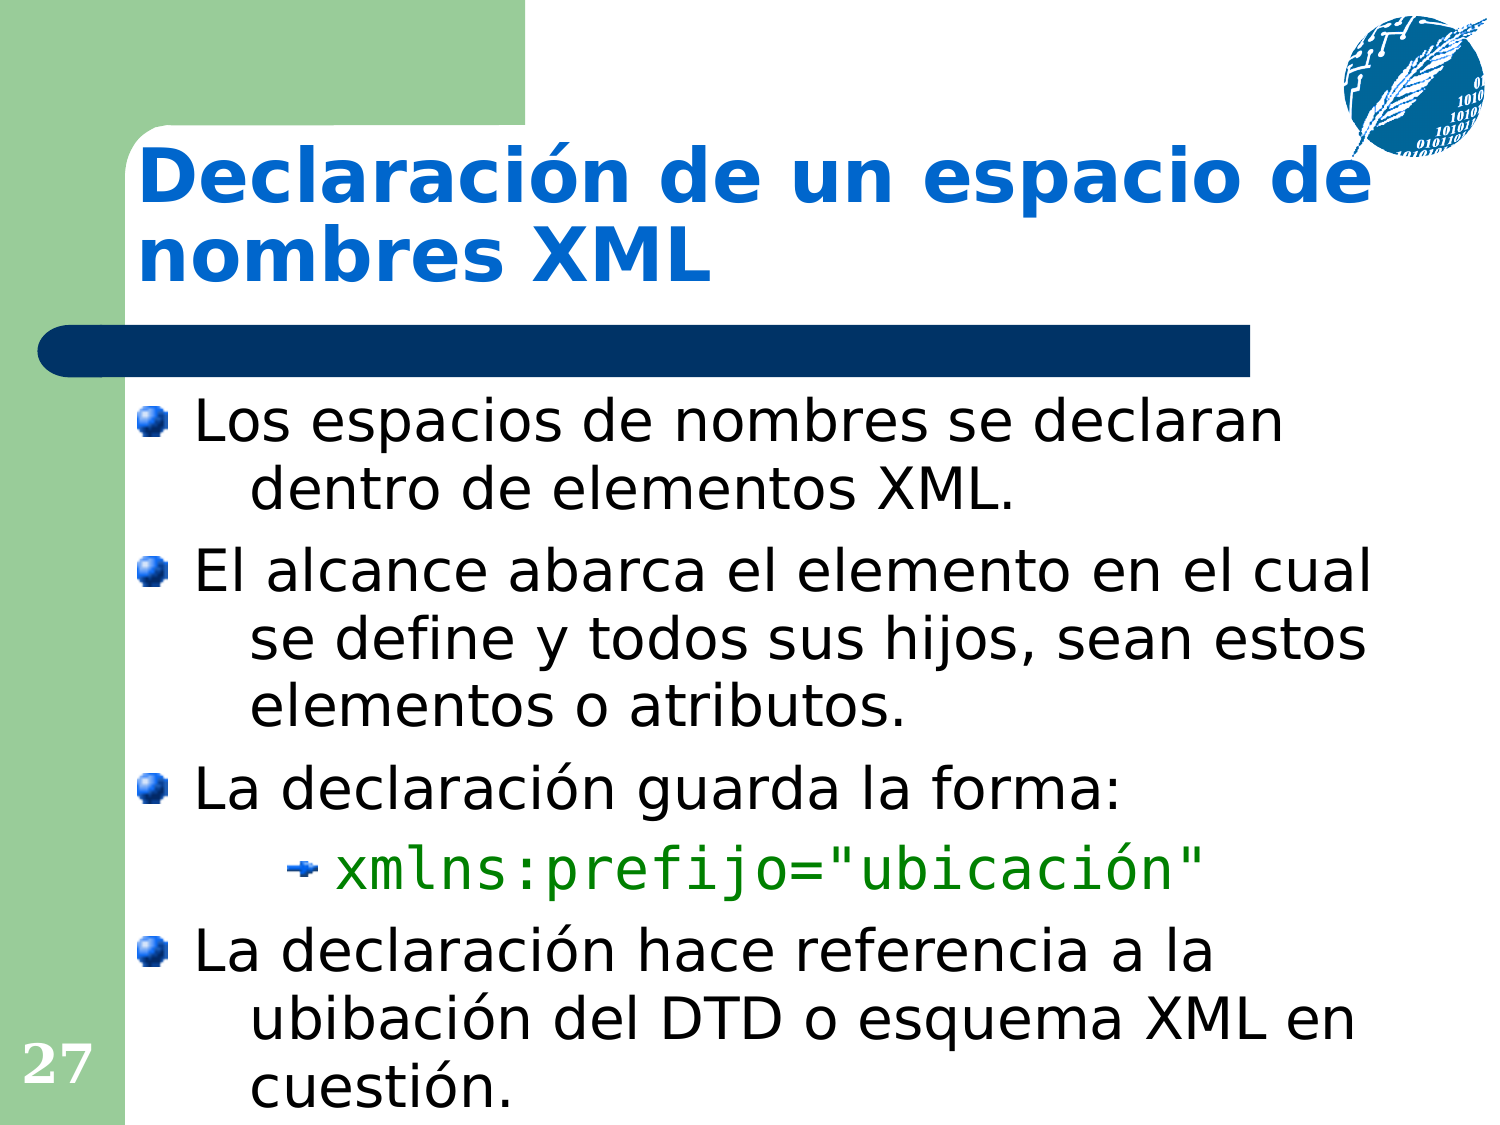

# Declaración de un espacio de nombres XML
Los espacios de nombres se declaran dentro de elementos XML.
El alcance abarca el elemento en el cual se define y todos sus hijos, sean estos elementos o atributos.
La declaración guarda la forma:
xmlns:prefijo="ubicación"
La declaración hace referencia a la ubibación del DTD o esquema XML en cuestión.
27